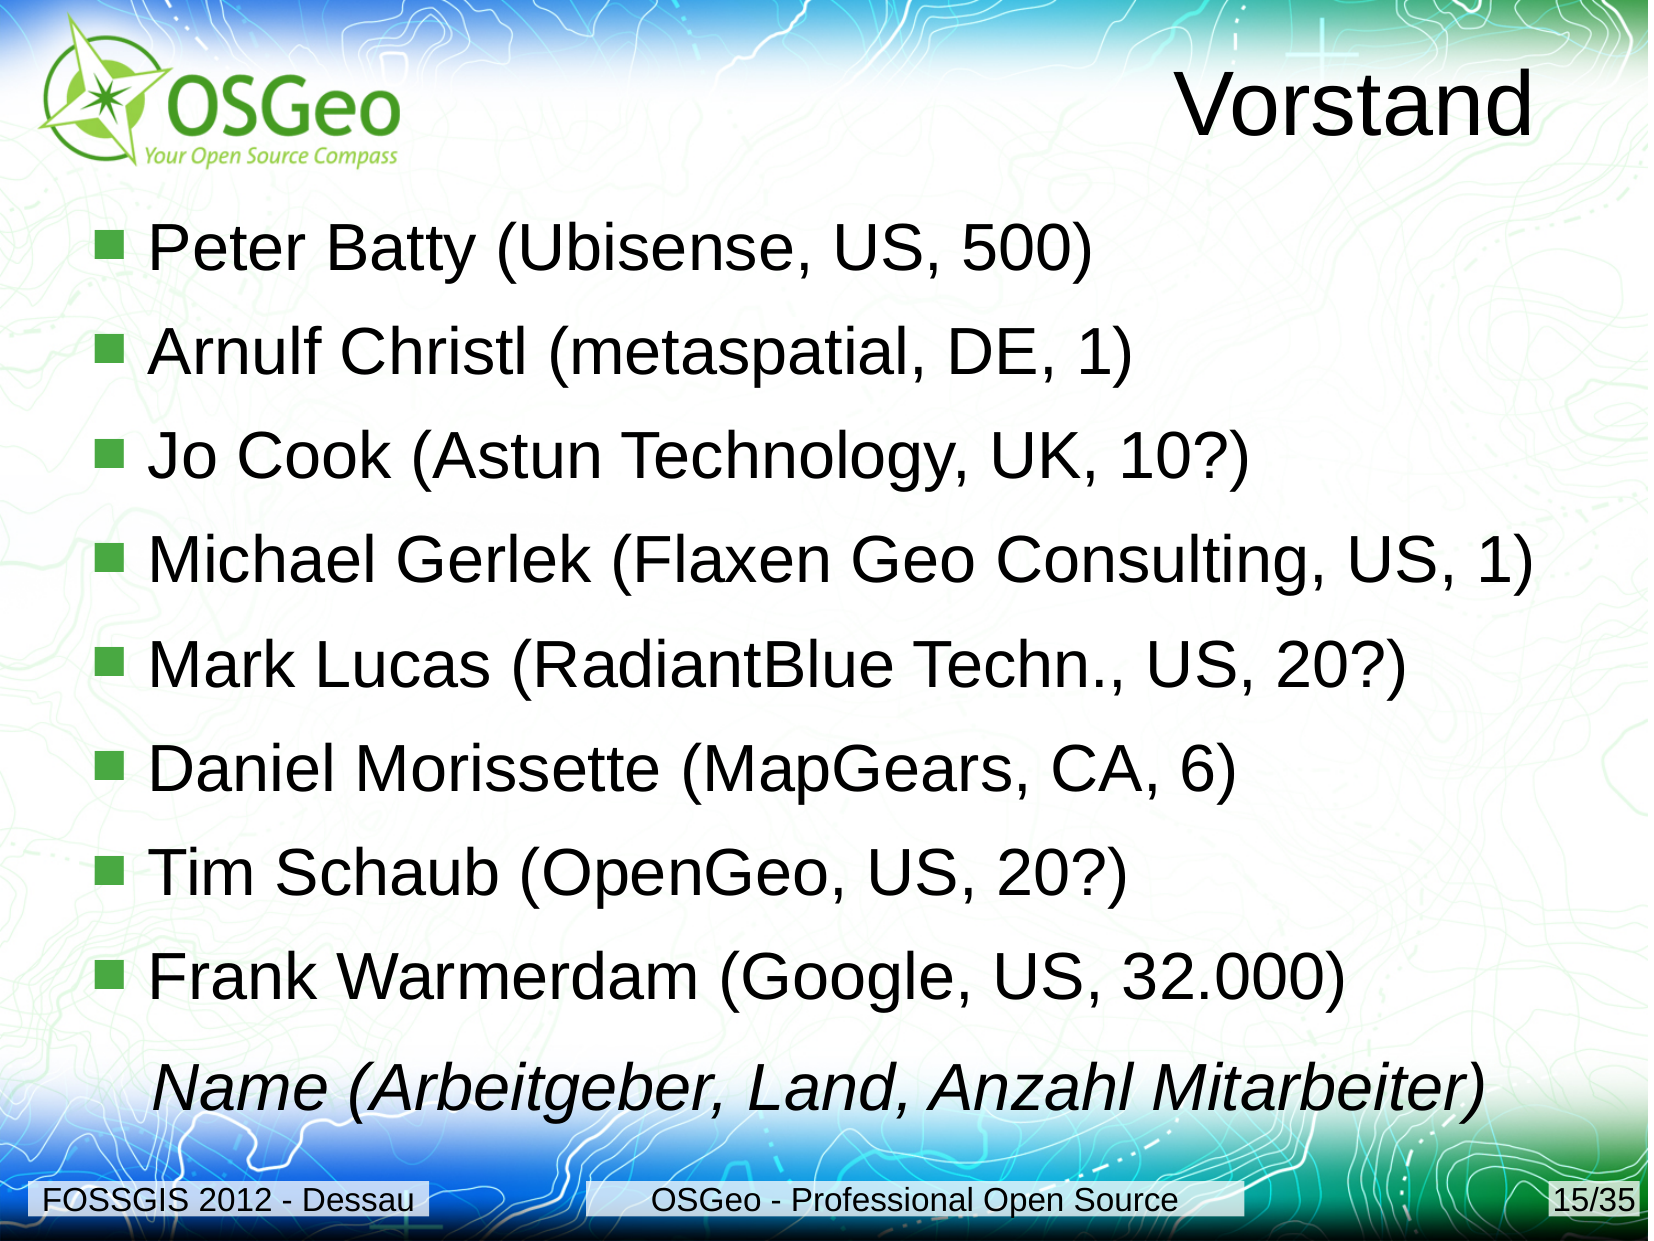

# Vorstand
Peter Batty (Ubisense, US, 500)
Arnulf Christl (metaspatial, DE, 1)
Jo Cook (Astun Technology, UK, 10?)
Michael Gerlek (Flaxen Geo Consulting, US, 1)
Mark Lucas (RadiantBlue Techn., US, 20?)
Daniel Morissette (MapGears, CA, 6)
Tim Schaub (OpenGeo, US, 20?)
Frank Warmerdam (Google, US, 32.000)
Name (Arbeitgeber, Land, Anzahl Mitarbeiter)
FOSSGIS 2012 - Dessau
OSGeo - Professional Open Source
15